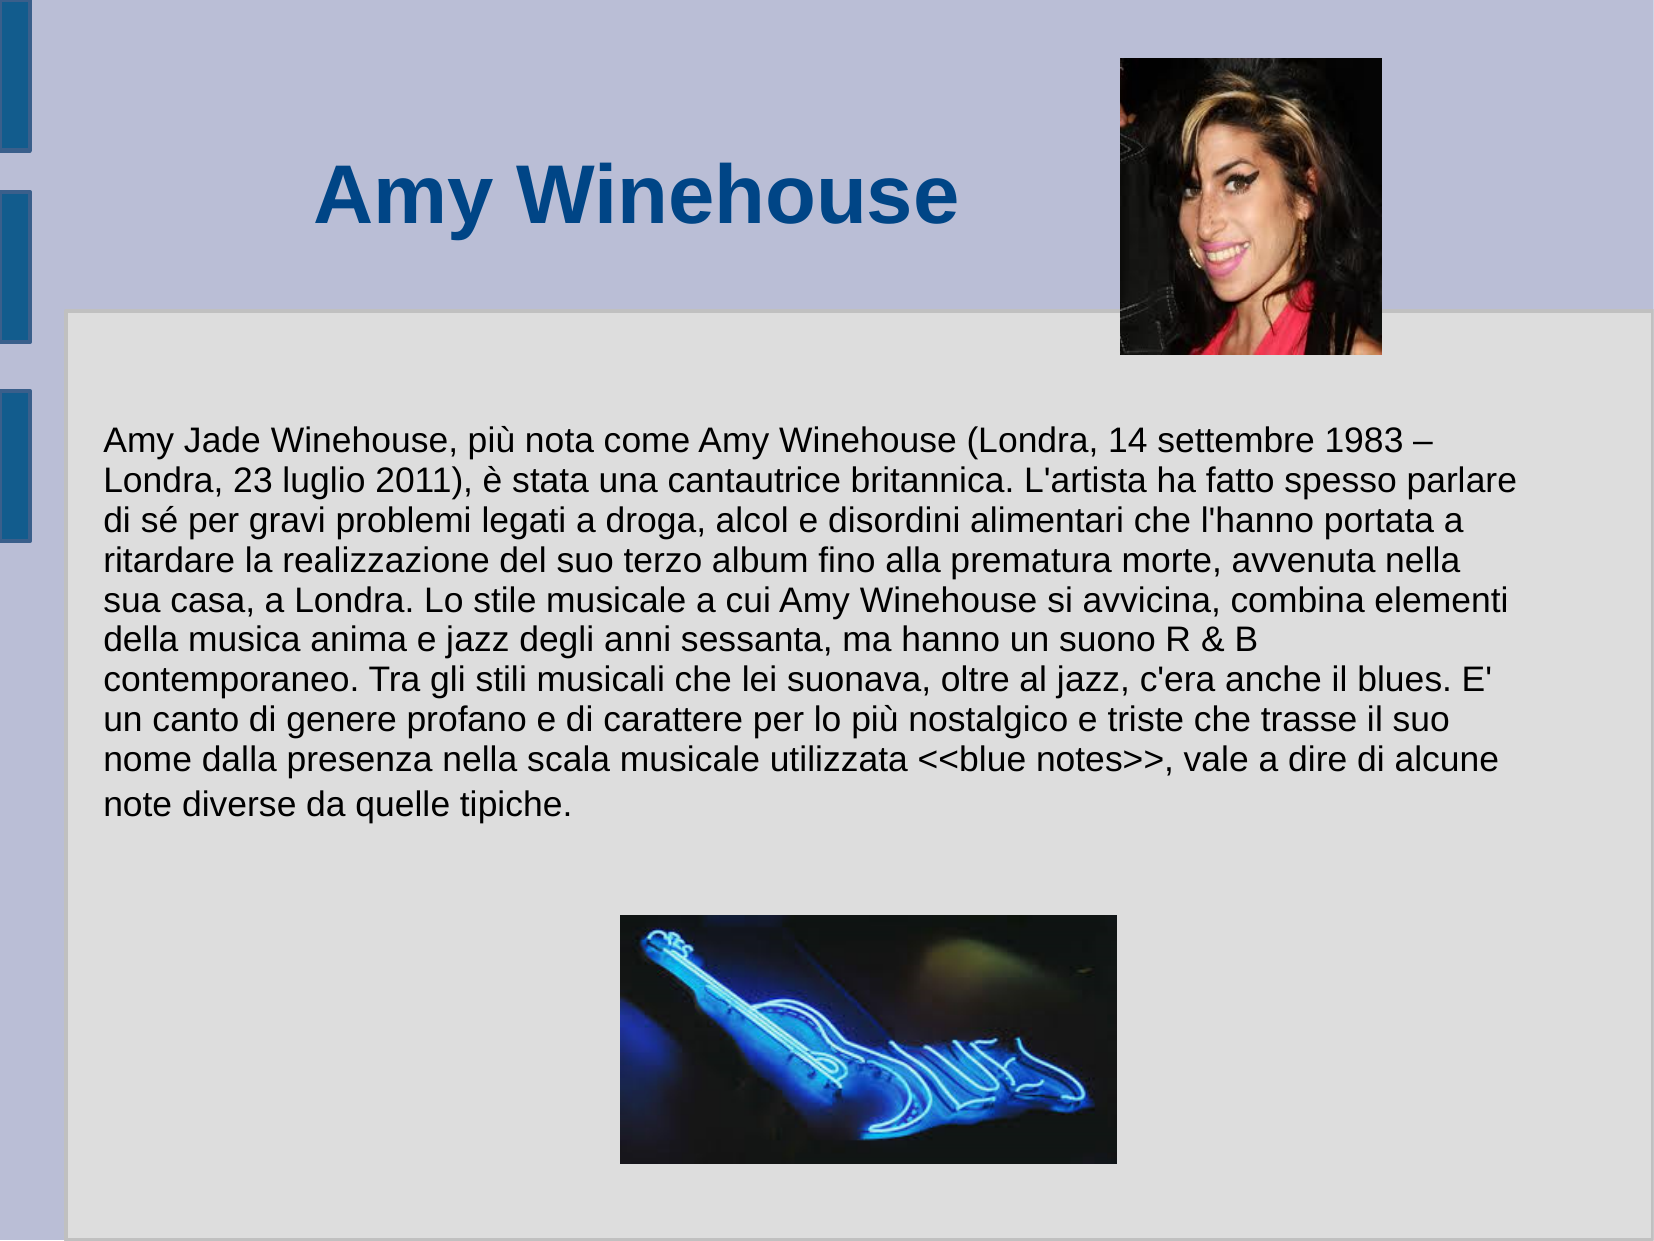

# Amy Winehouse
Amy Jade Winehouse, più nota come Amy Winehouse (Londra, 14 settembre 1983 – Londra, 23 luglio 2011), è stata una cantautrice britannica. L'artista ha fatto spesso parlare di sé per gravi problemi legati a droga, alcol e disordini alimentari che l'hanno portata a ritardare la realizzazione del suo terzo album fino alla prematura morte, avvenuta nella sua casa, a Londra. Lo stile musicale a cui Amy Winehouse si avvicina, combina elementi della musica anima e jazz degli anni sessanta, ma hanno un suono R & B contemporaneo. Tra gli stili musicali che lei suonava, oltre al jazz, c'era anche il blues. E' un canto di genere profano e di carattere per lo più nostalgico e triste che trasse il suo nome dalla presenza nella scala musicale utilizzata <<blue notes>>, vale a dire di alcune note diverse da quelle tipiche.